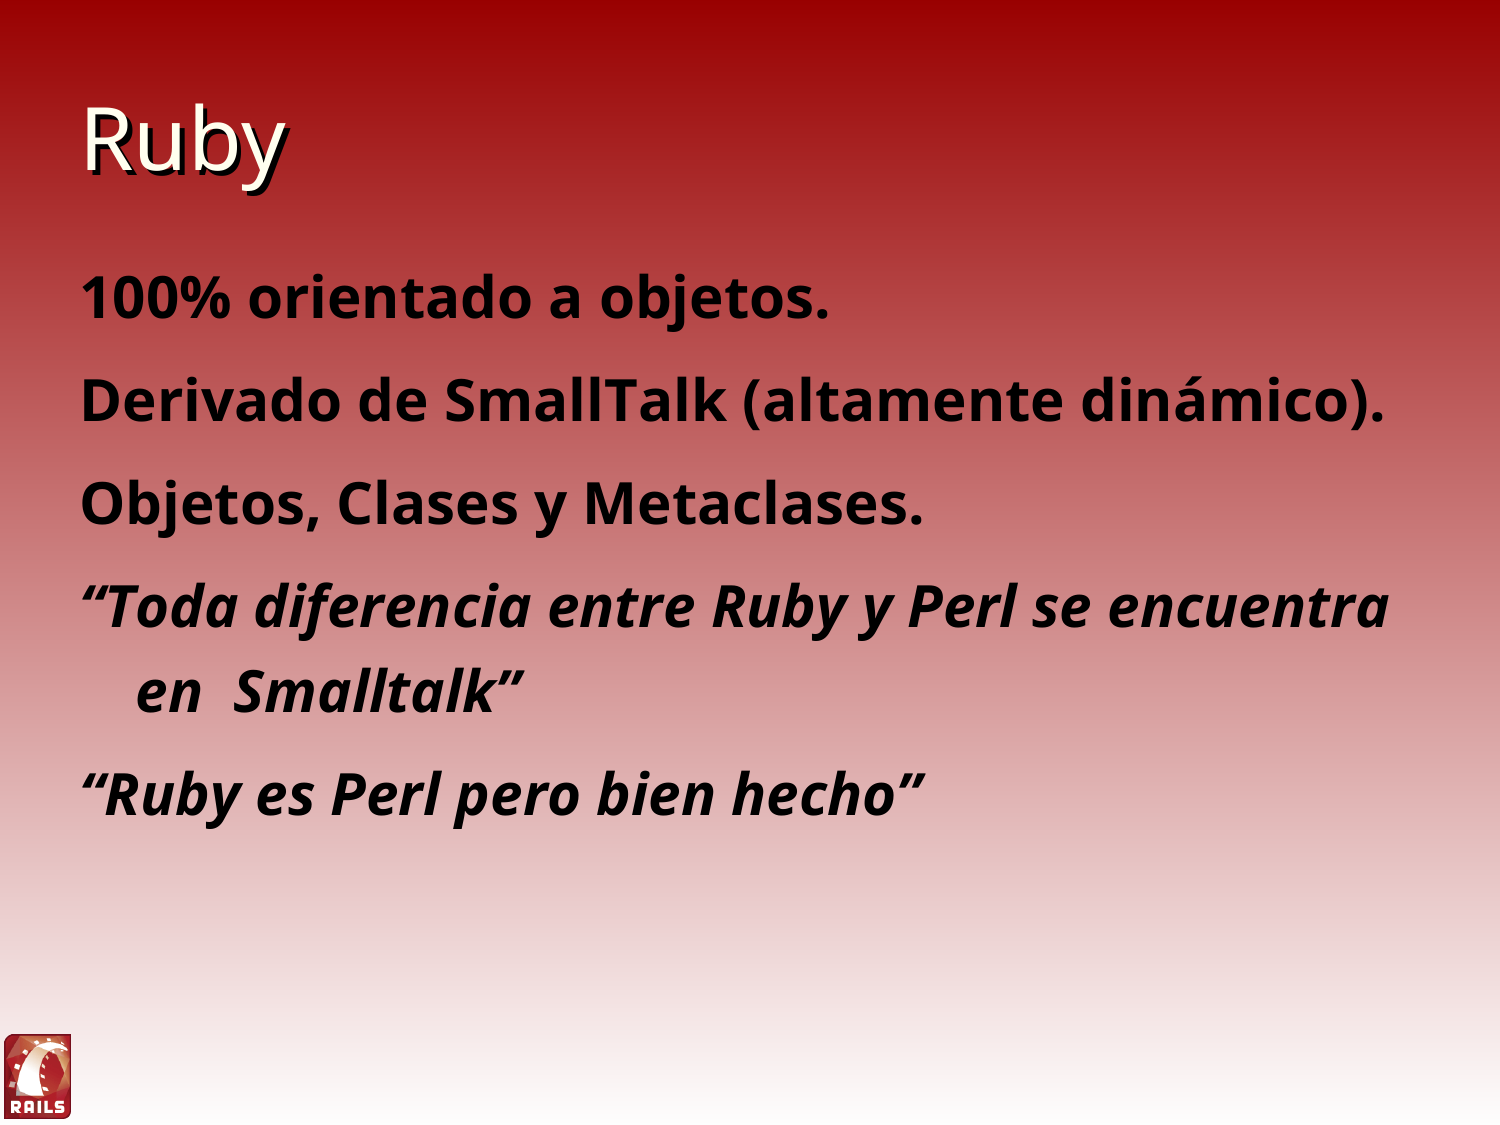

# Ruby
100% orientado a objetos.
Derivado de SmallTalk (altamente dinámico).
Objetos, Clases y Metaclases.
“Toda diferencia entre Ruby y Perl se encuentra en Smalltalk”
“Ruby es Perl pero bien hecho”